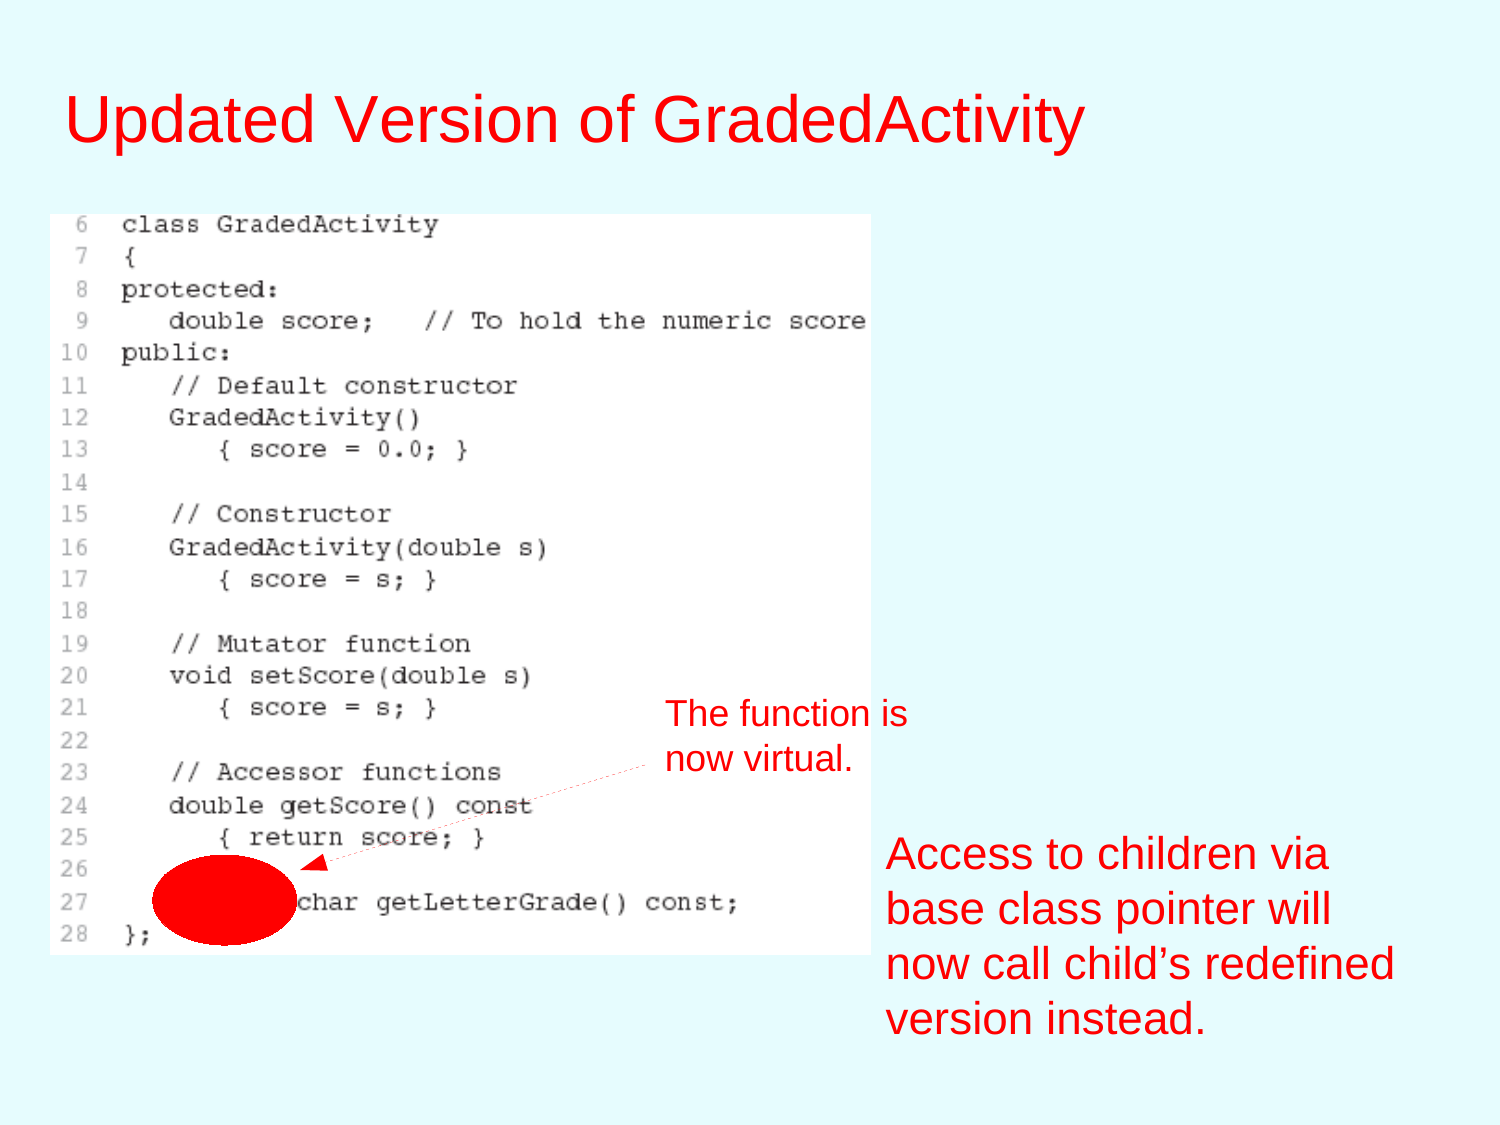

Updated Version of GradedActivity
The function is now virtual.
Access to children via base class pointer will now call child’s redefined version instead.